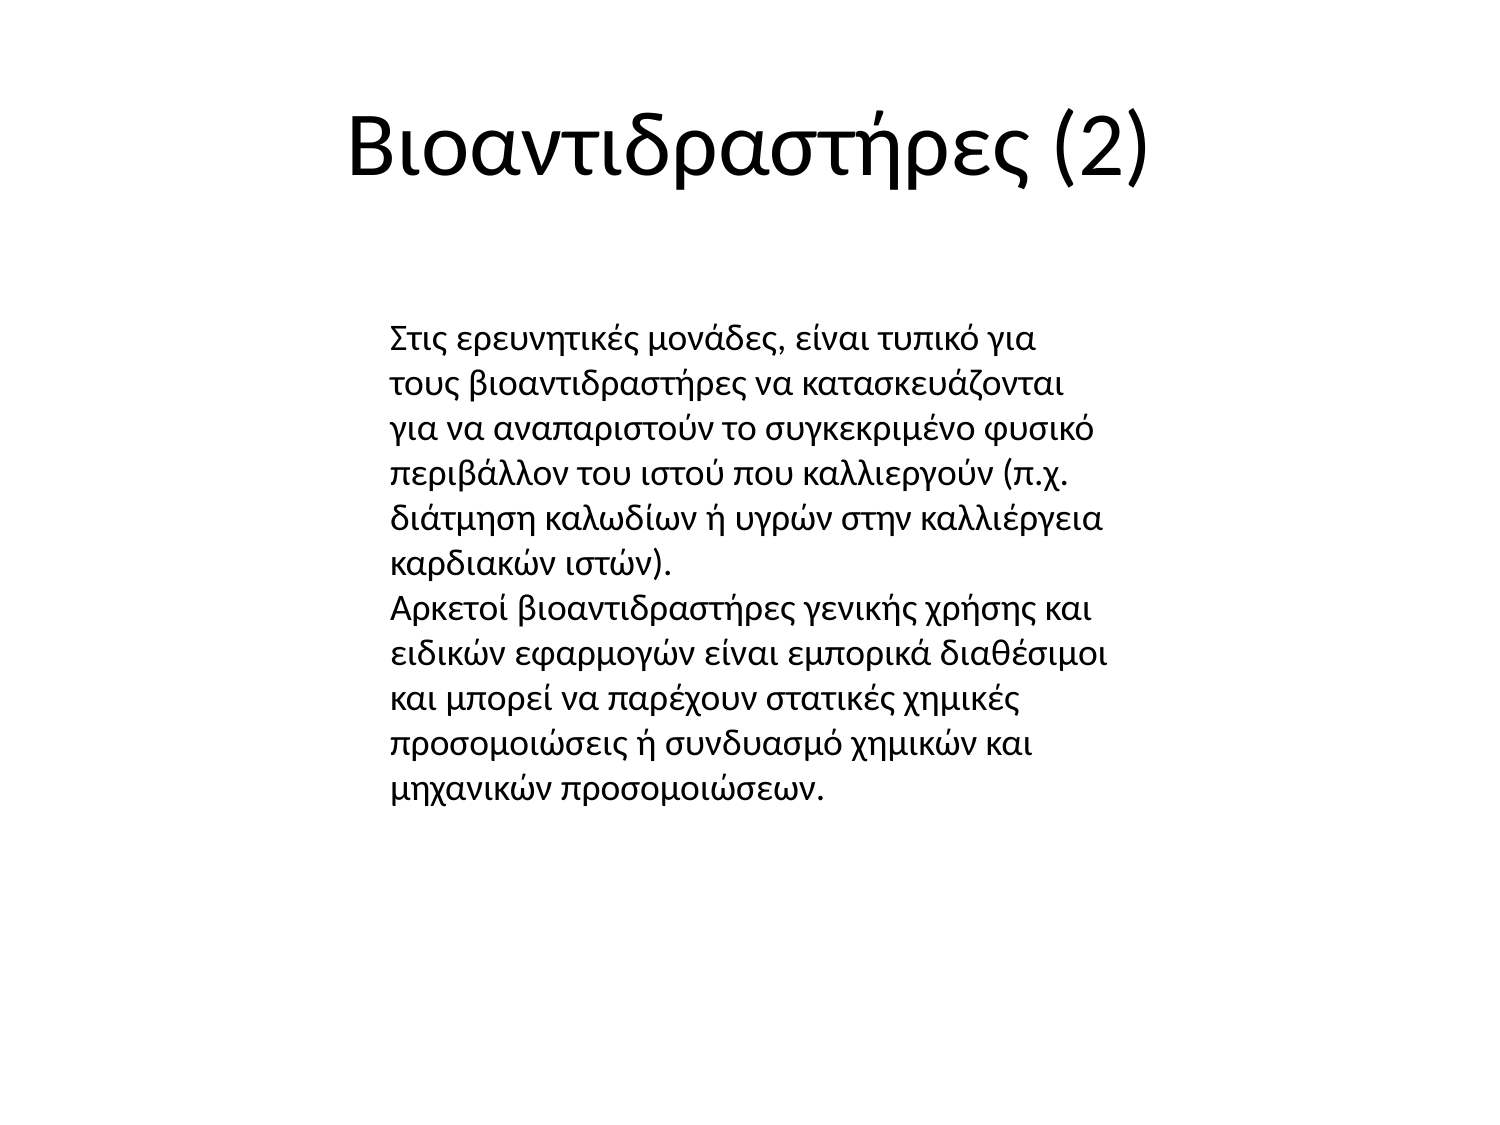

# Βιοαντιδραστήρες (2)
Στις ερευνητικές μονάδες, είναι τυπικό για τους βιοαντιδραστήρες να κατασκευάζονται για να αναπαριστούν το συγκεκριμένο φυσικό περιβάλλον του ιστού που καλλιεργούν (π.χ. διάτμηση καλωδίων ή υγρών στην καλλιέργεια καρδιακών ιστών).
Αρκετοί βιοαντιδραστήρες γενικής χρήσης και ειδικών εφαρμογών είναι εμπορικά διαθέσιμοι και μπορεί να παρέχουν στατικές χημικές προσομοιώσεις ή συνδυασμό χημικών και μηχανικών προσομοιώσεων.